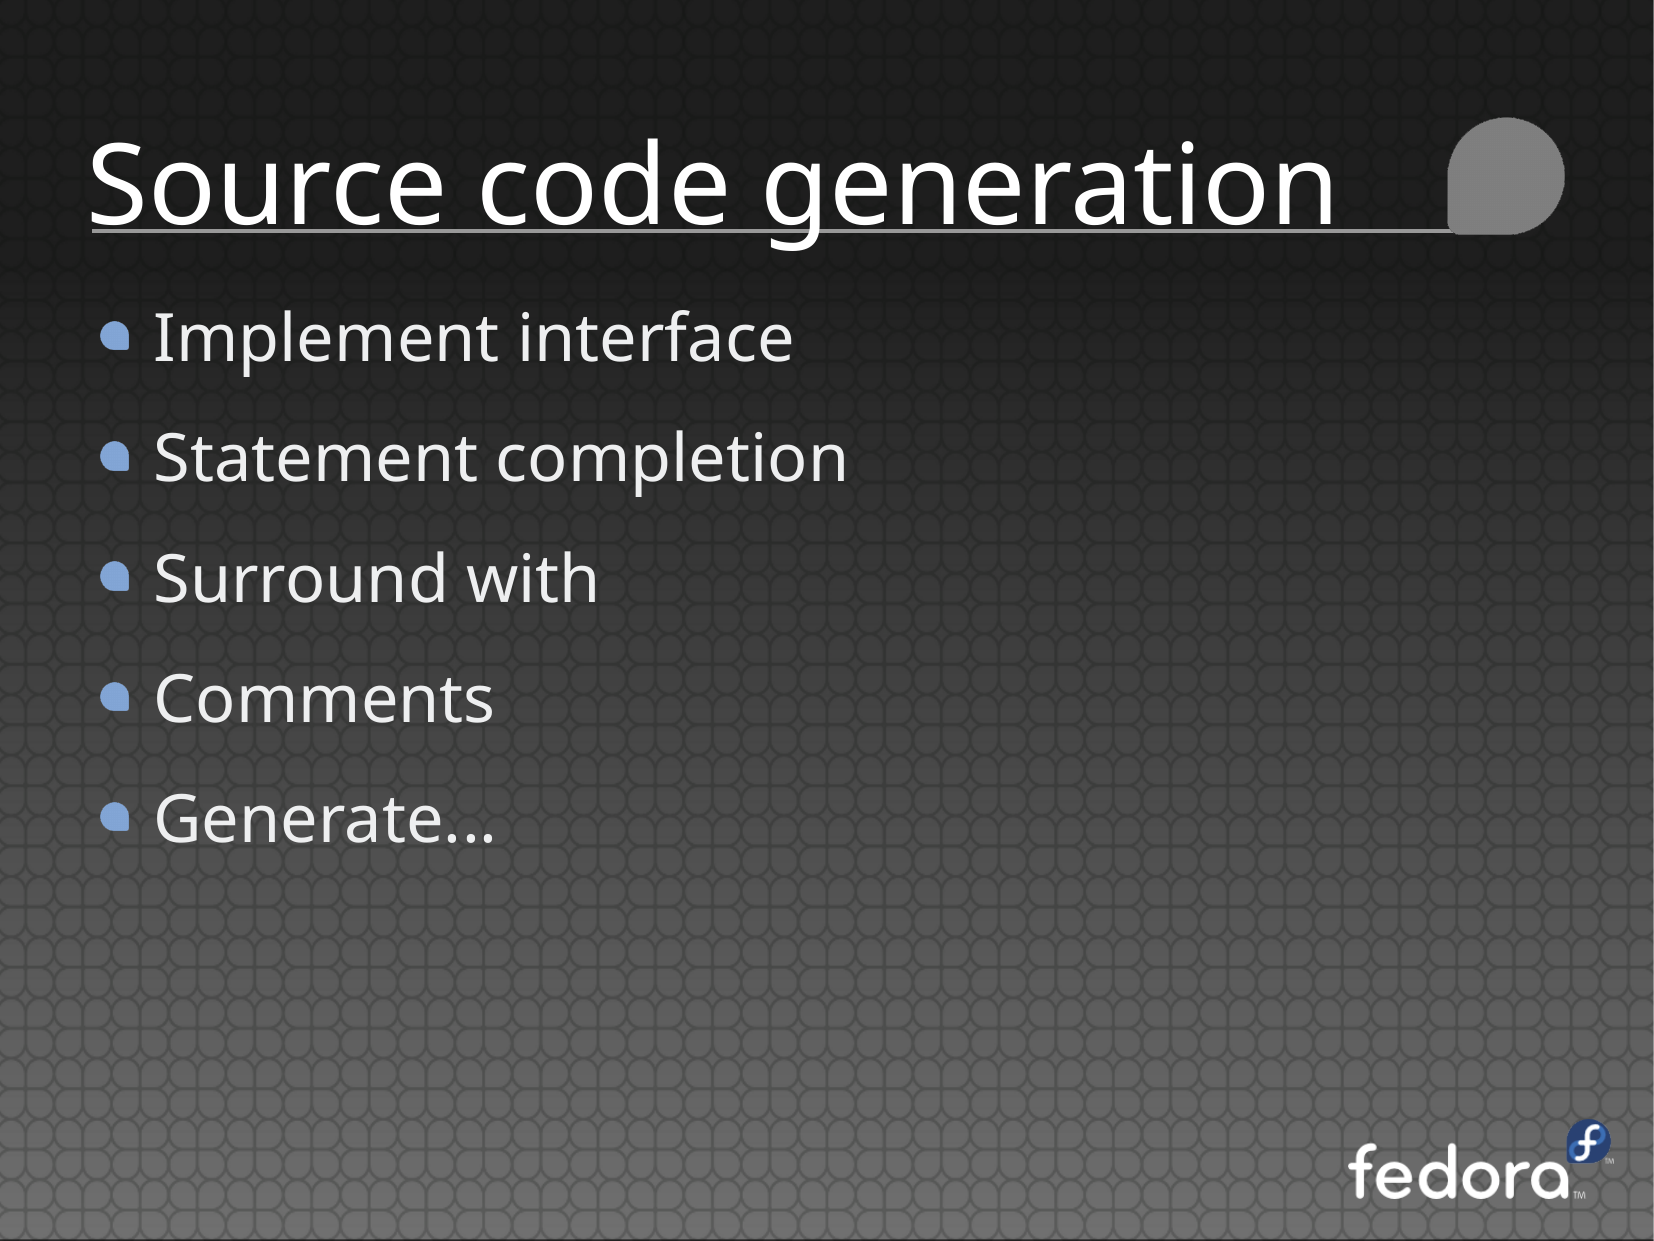

# Source code generation
Implement interface
Statement completion
Surround with
Comments
Generate...